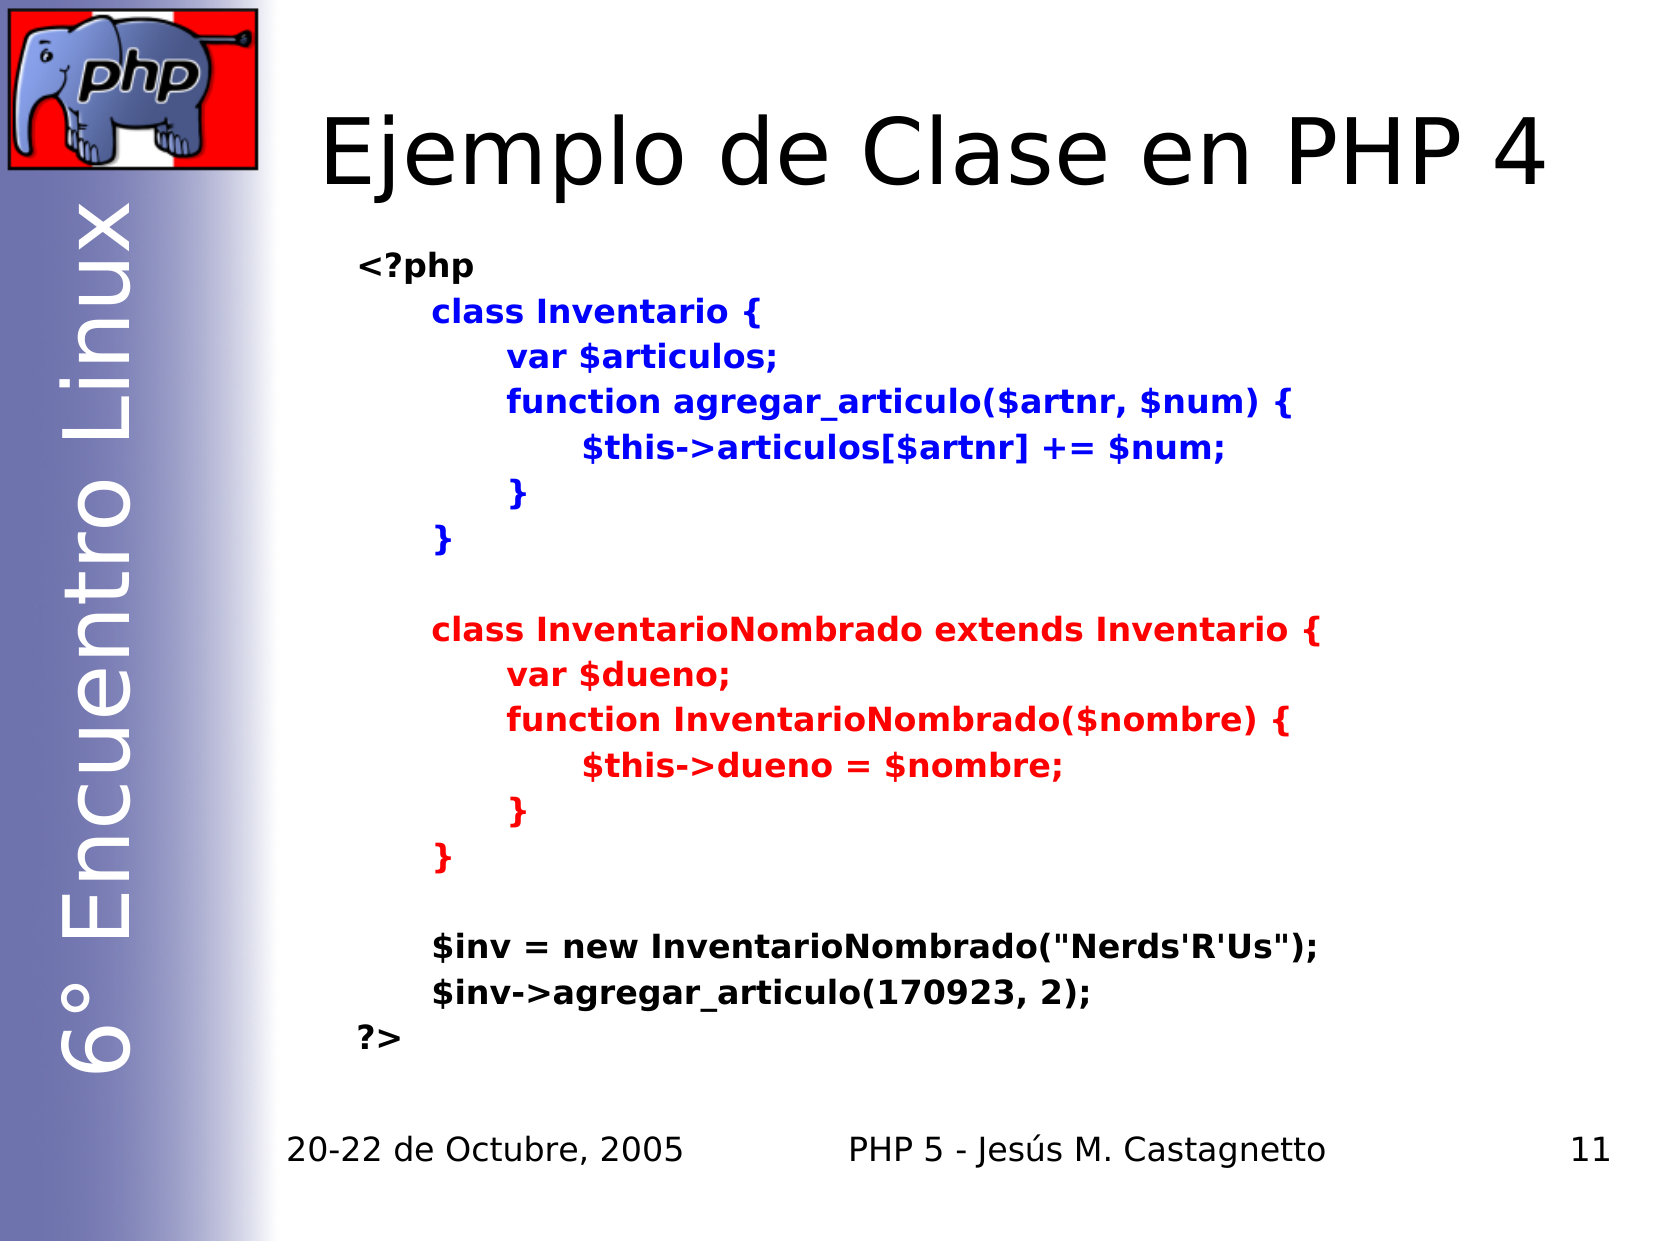

# Ejemplo de Clase en PHP 4
<?php
	class Inventario {
		var $articulos;
		function agregar_articulo($artnr, $num) {
			$this->articulos[$artnr] += $num;
		}  
	}
	class InventarioNombrado extends Inventario {
		var $dueno;
		function InventarioNombrado($nombre) {
			$this->dueno = $nombre;
		}
	}
	$inv = new InventarioNombrado("Nerds'R'Us");
	$inv->agregar_articulo(170923, 2);
?>
20-22 de Octubre, 2005
PHP 5 - Jesús M. Castagnetto
11